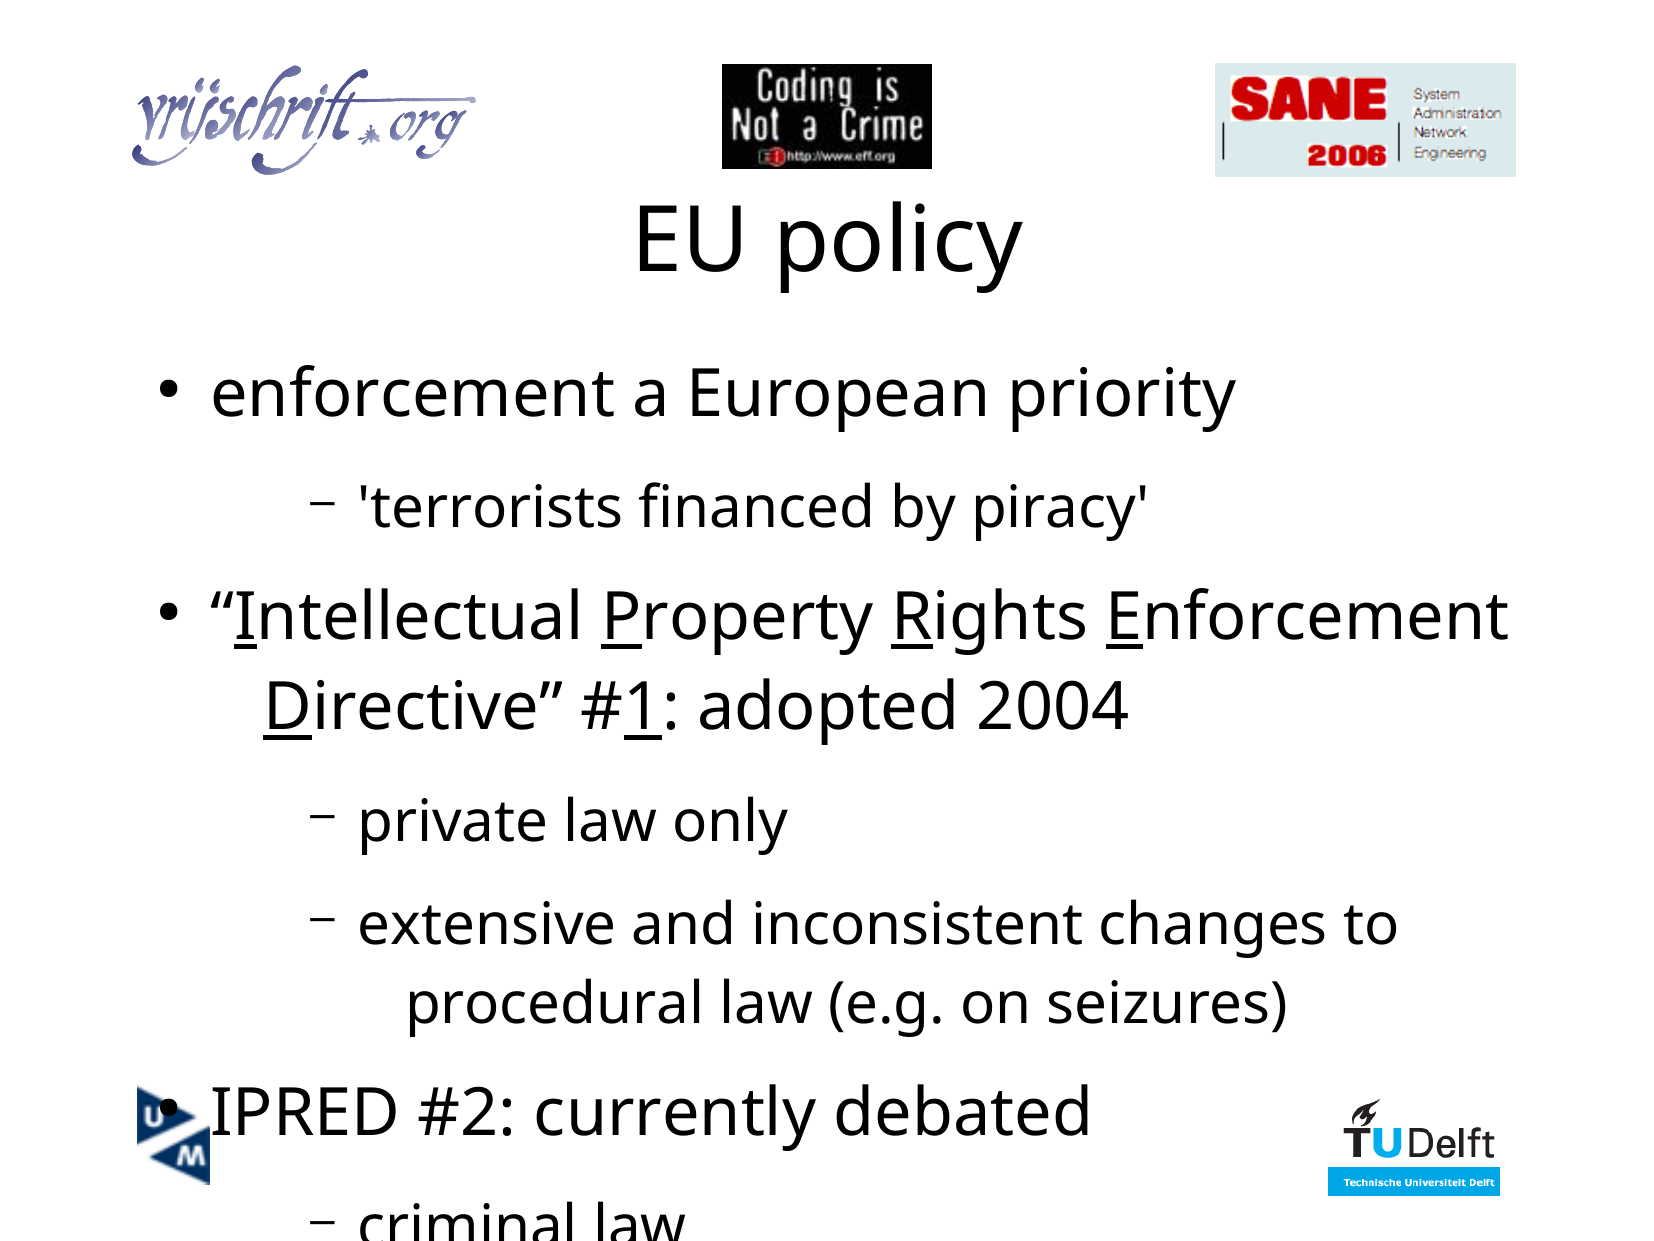

# EU policy
enforcement a European priority
'terrorists financed by piracy'
“Intellectual Property Rights Enforcement Directive” #1: adopted 2004
private law only
extensive and inconsistent changes to procedural law (e.g. on seizures)
IPRED #2: currently debated
criminal law